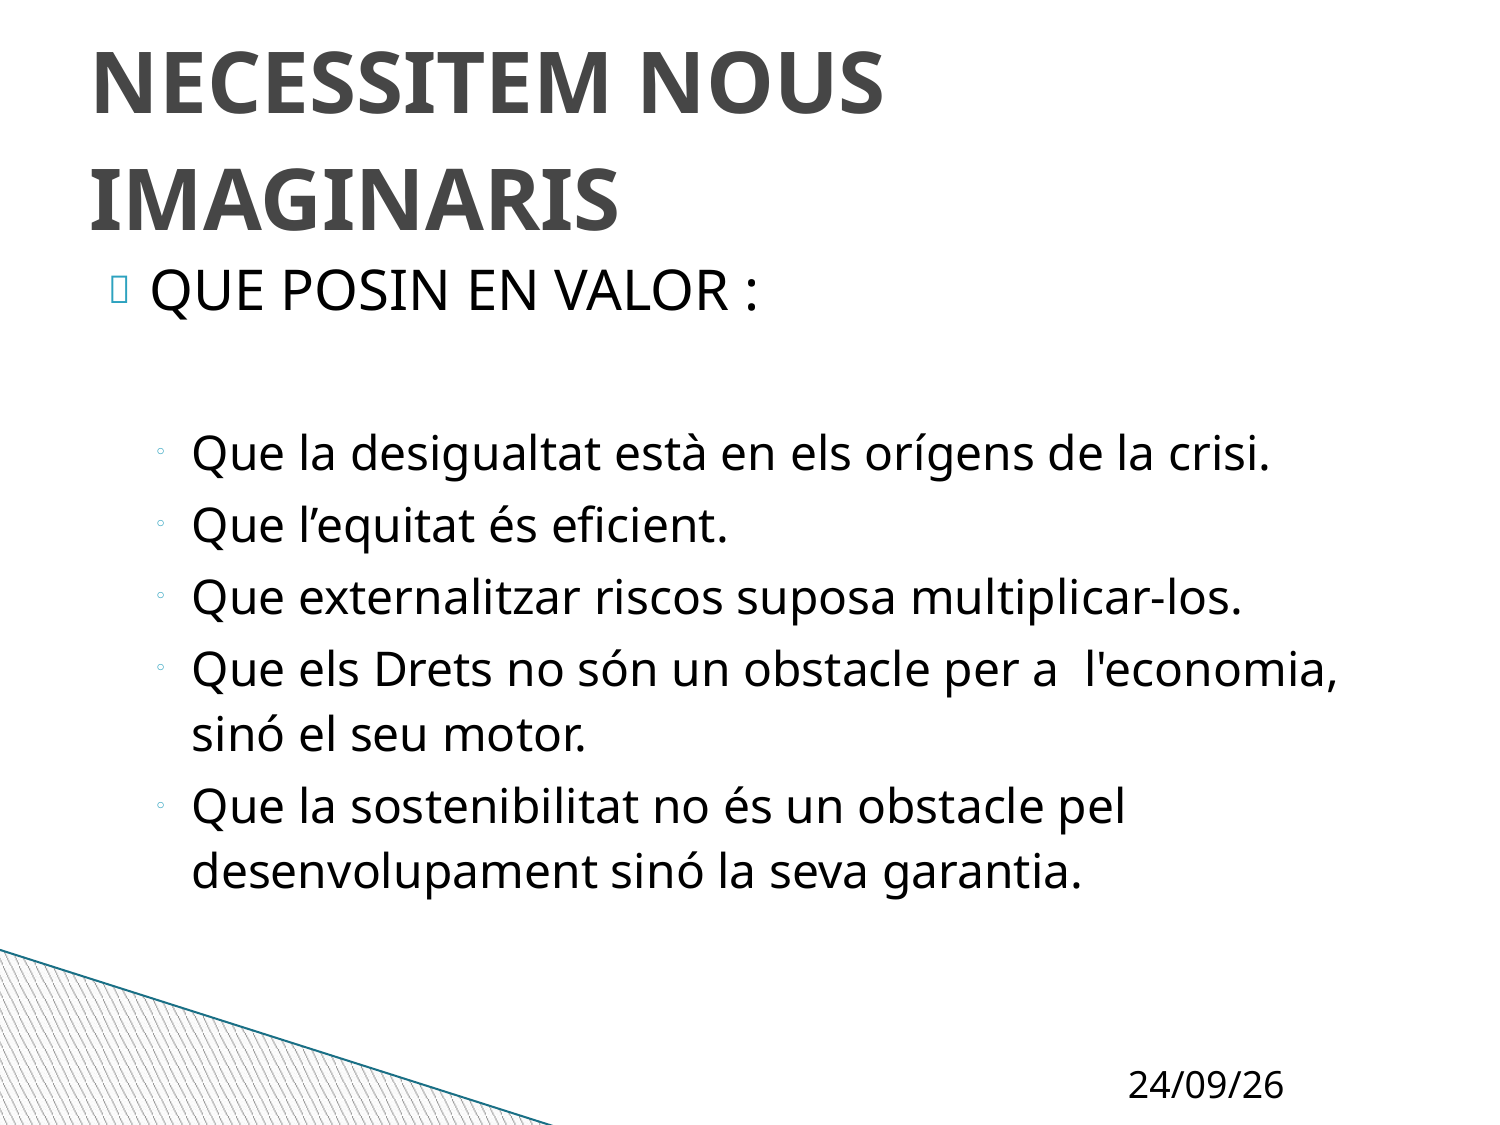

NECESSITEM NOUS IMAGINARIS
# QUE POSIN EN VALOR :
Que la desigualtat està en els orígens de la crisi.
Que l’equitat és eficient.
Que externalitzar riscos suposa multiplicar-los.
Que els Drets no són un obstacle per a l'economia, sinó el seu motor.
Que la sostenibilitat no és un obstacle pel desenvolupament sinó la seva garantia.